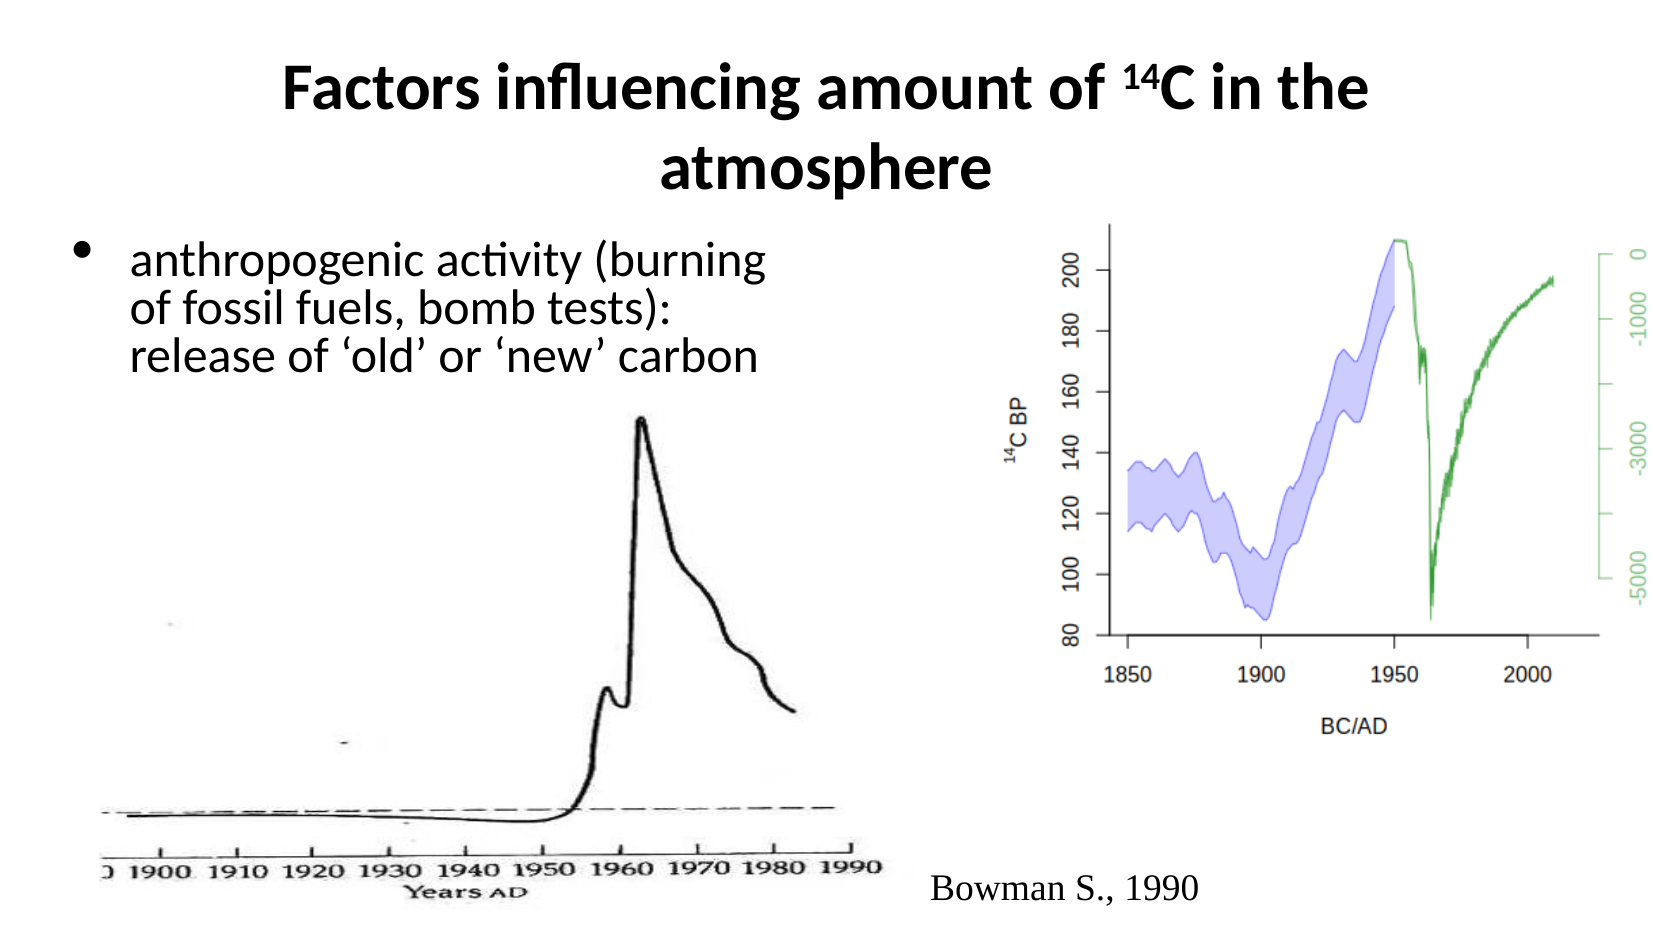

Factors influencing amount of 14C in the atmosphere
anthropogenic activity (burning of fossil fuels, bomb tests): release of ‘old’ or ‘new’ carbon
Bowman S., 1990